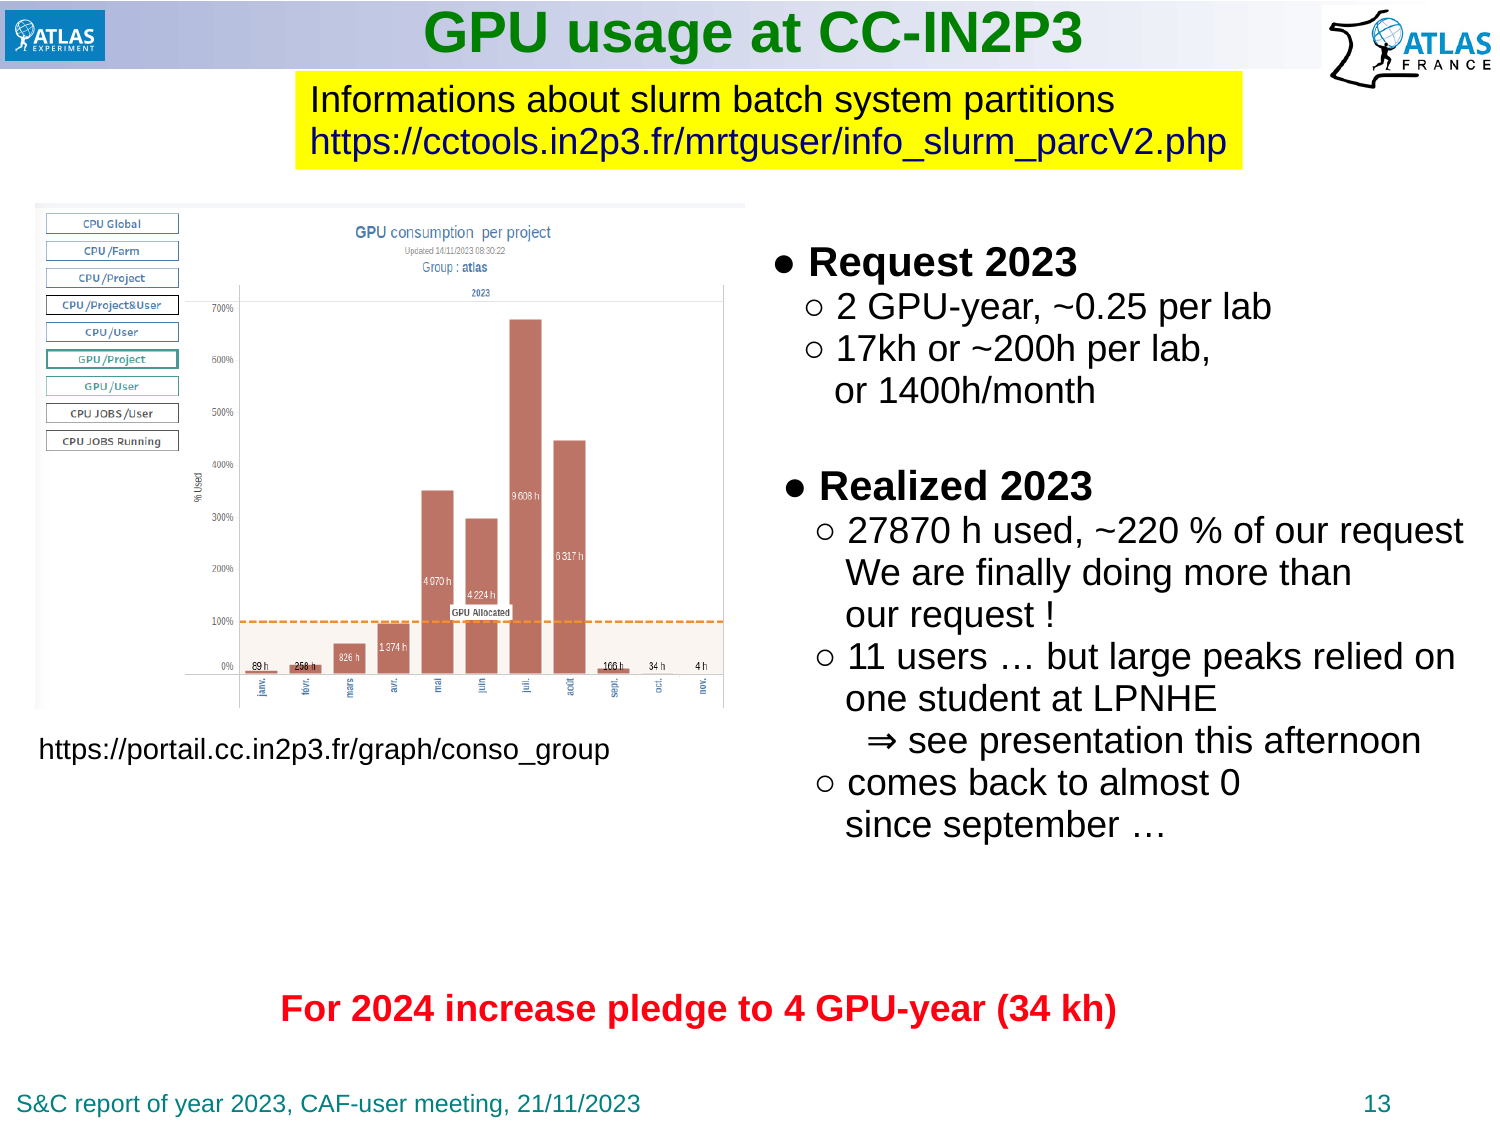

GPU usage at CC-IN2P3
Informations about slurm batch system partitions
https://cctools.in2p3.fr/mrtguser/info_slurm_parcV2.php
● Request 2023
 ○ 2 GPU-year, ~0.25 per lab
 ○ 17kh or ~200h per lab,
 or 1400h/month
● Realized 2023
 ○ 27870 h used, ~220 % of our request
 We are finally doing more than
 our request !
 ○ 11 users … but large peaks relied on
 one student at LPNHE
 ⇒ see presentation this afternoon
 ○ comes back to almost 0
 since september …
https://portail.cc.in2p3.fr/graph/conso_group
For 2024 increase pledge to 4 GPU-year (34 kh)